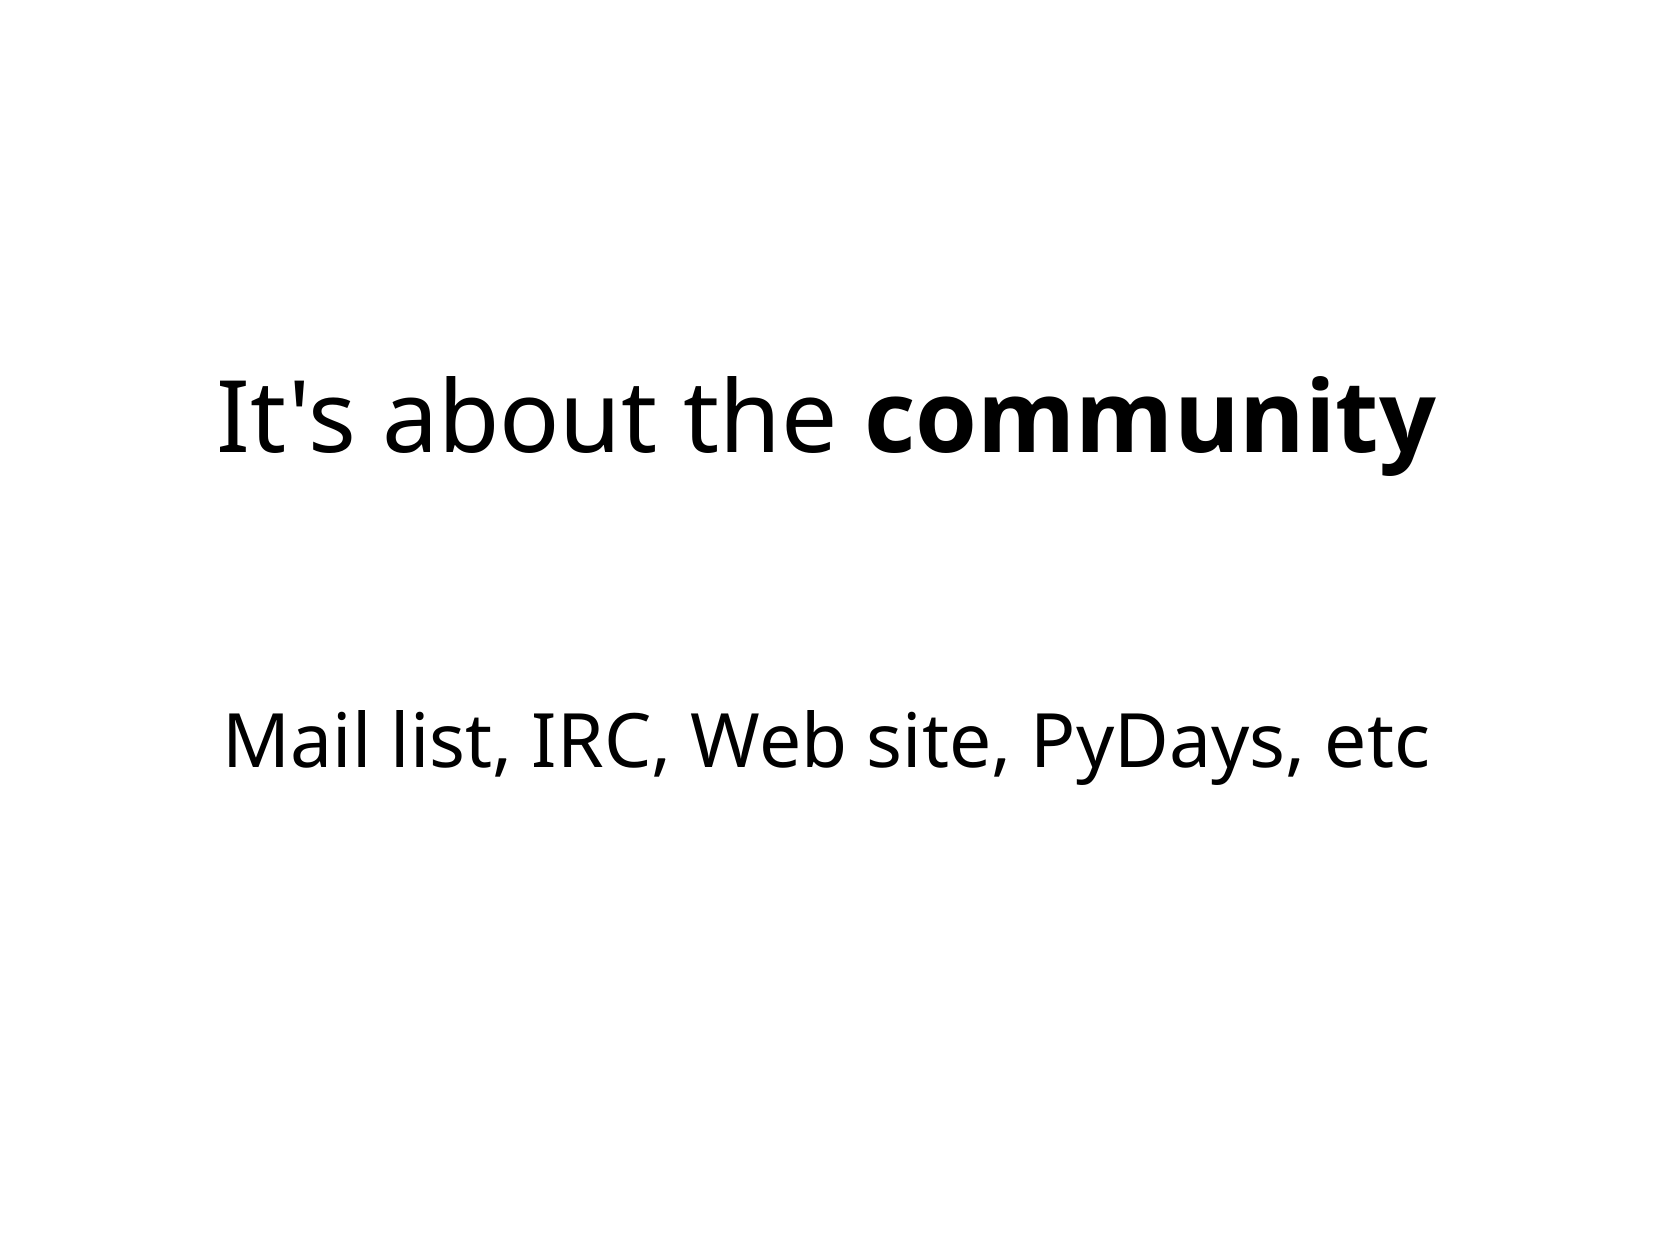

# It's about the community
Mail list, IRC, Web site, PyDays, etc